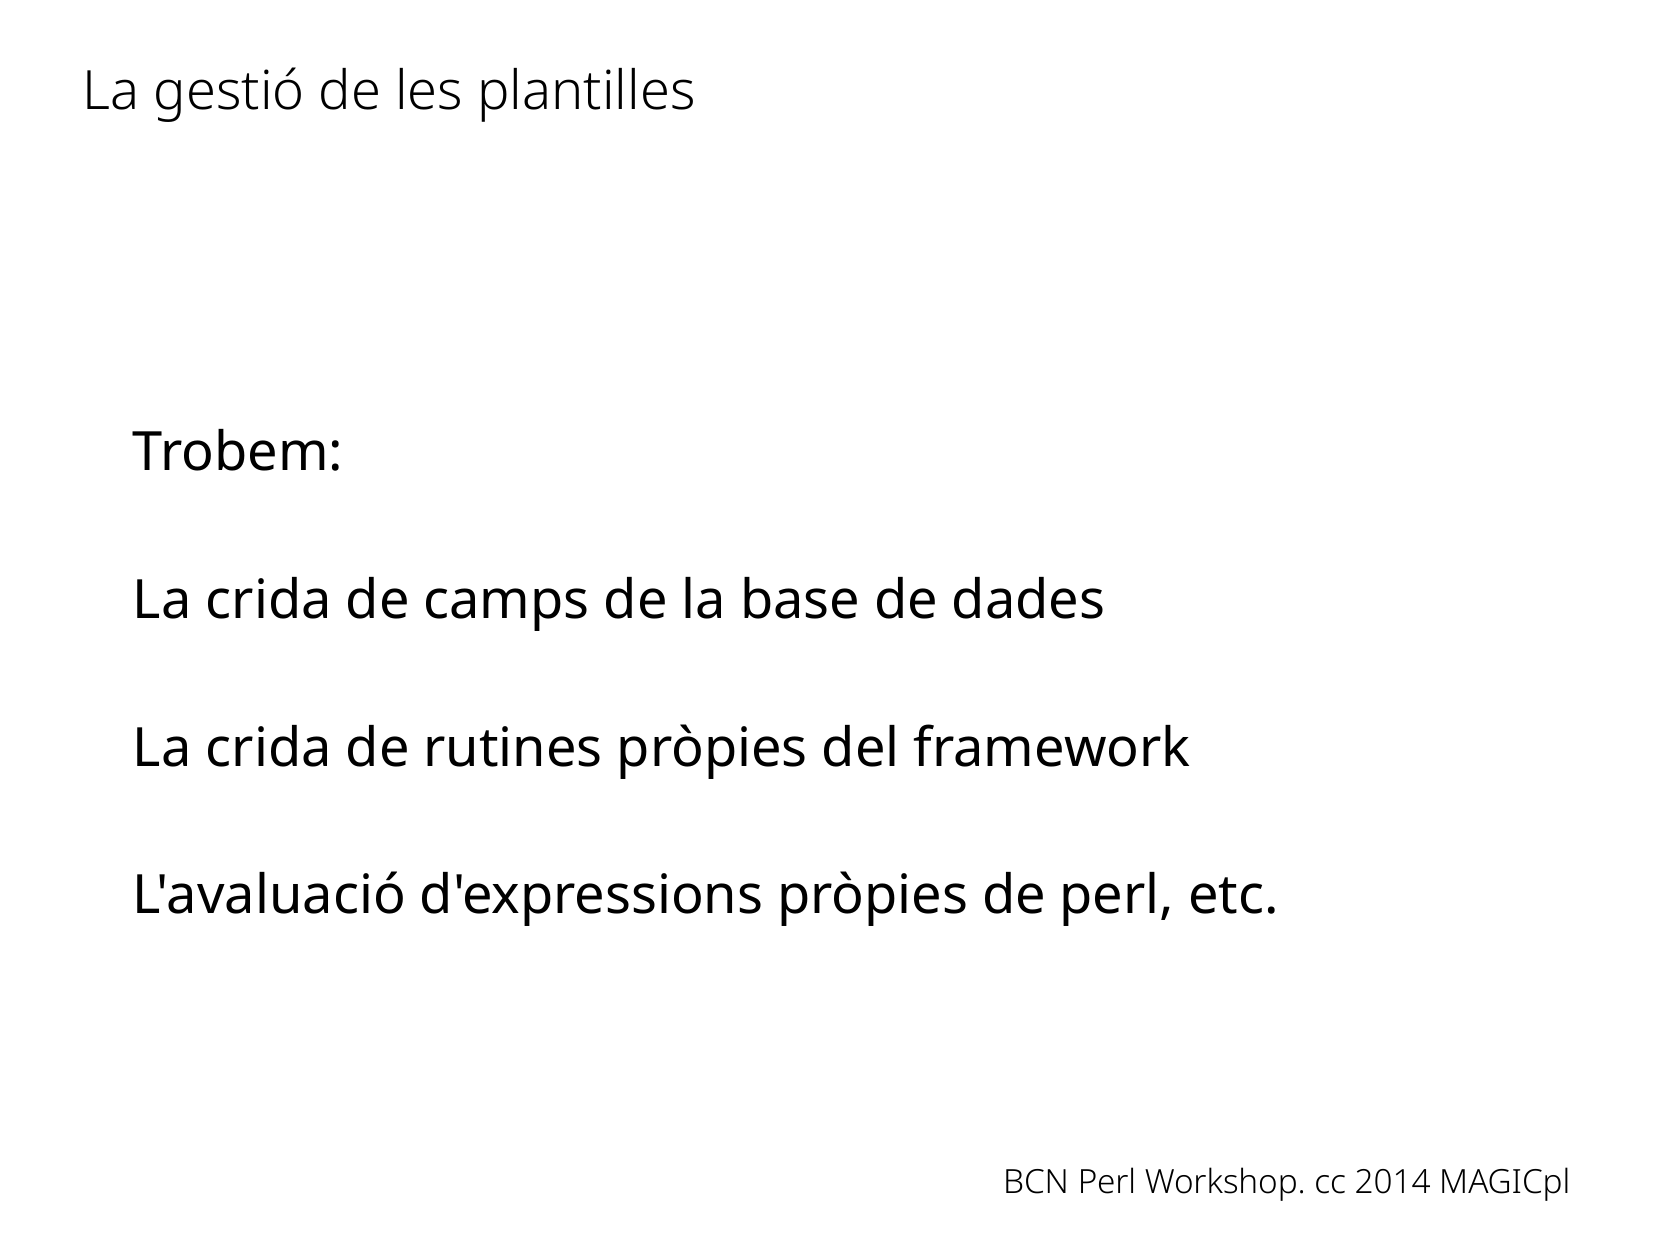

La gestió de les plantilles
Trobem:
La crida de camps de la base de dades
La crida de rutines pròpies del framework
L'avaluació d'expressions pròpies de perl, etc.
# BCN Perl Workshop. cc 2014 MAGICpl